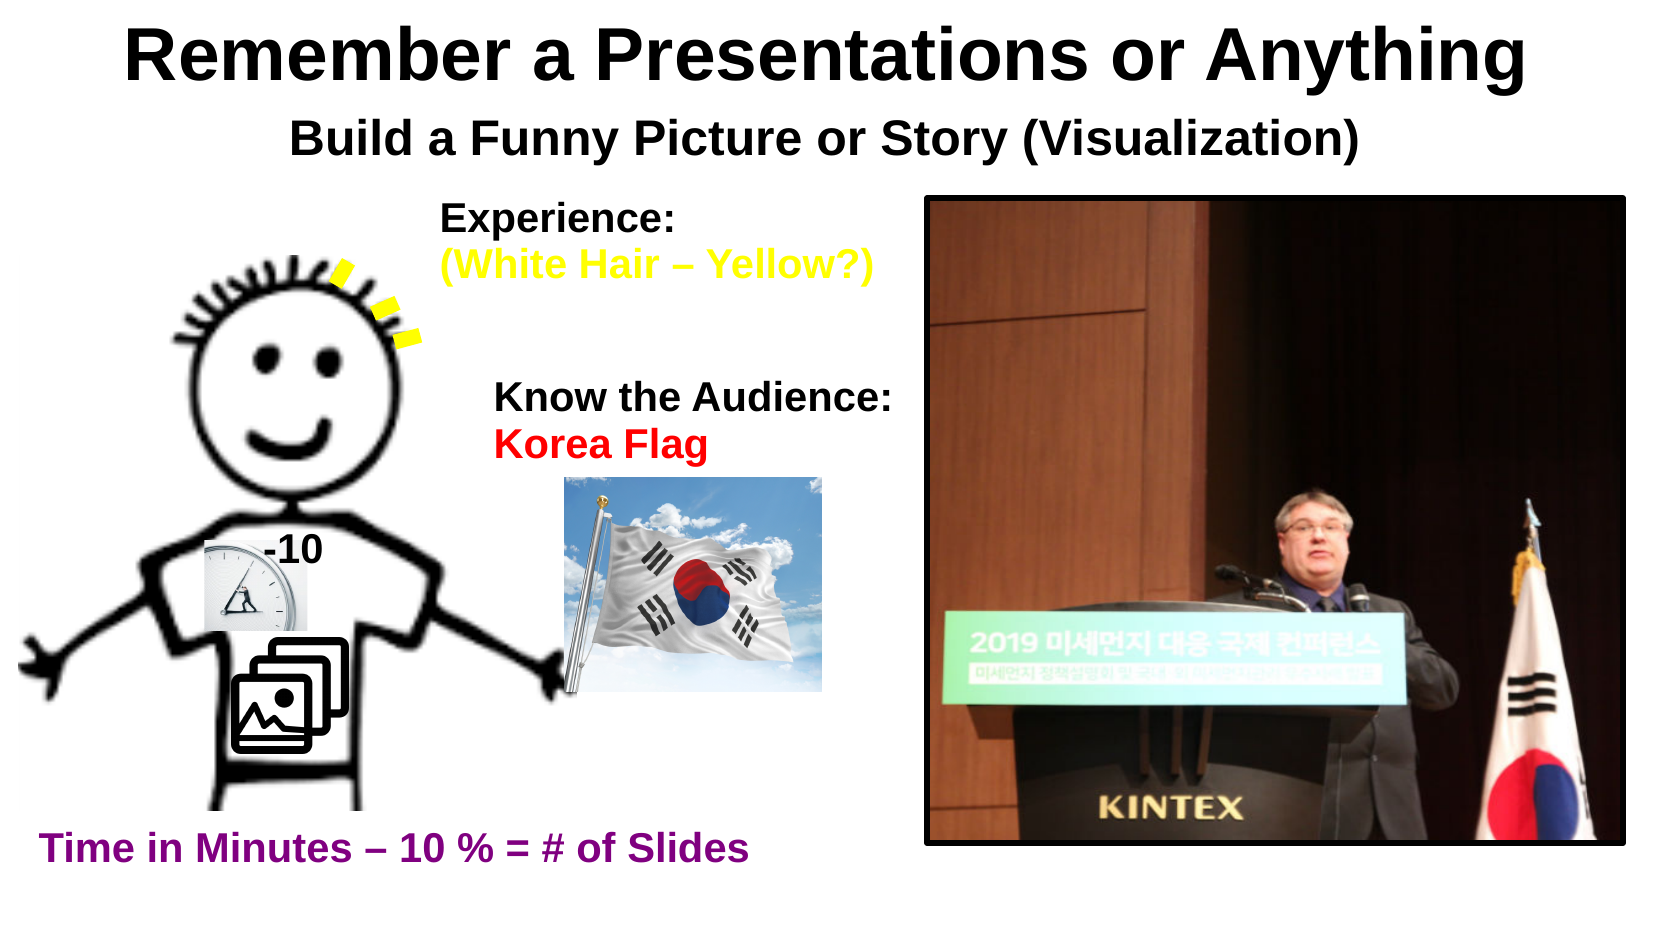

# Remember a Presentations or Anything
Build a Funny Picture or Story (Visualization)
Experience:
(White Hair – Yellow?)
Know the Audience:
Korea Flag
-10
Time in Minutes – 10 % = # of Slides